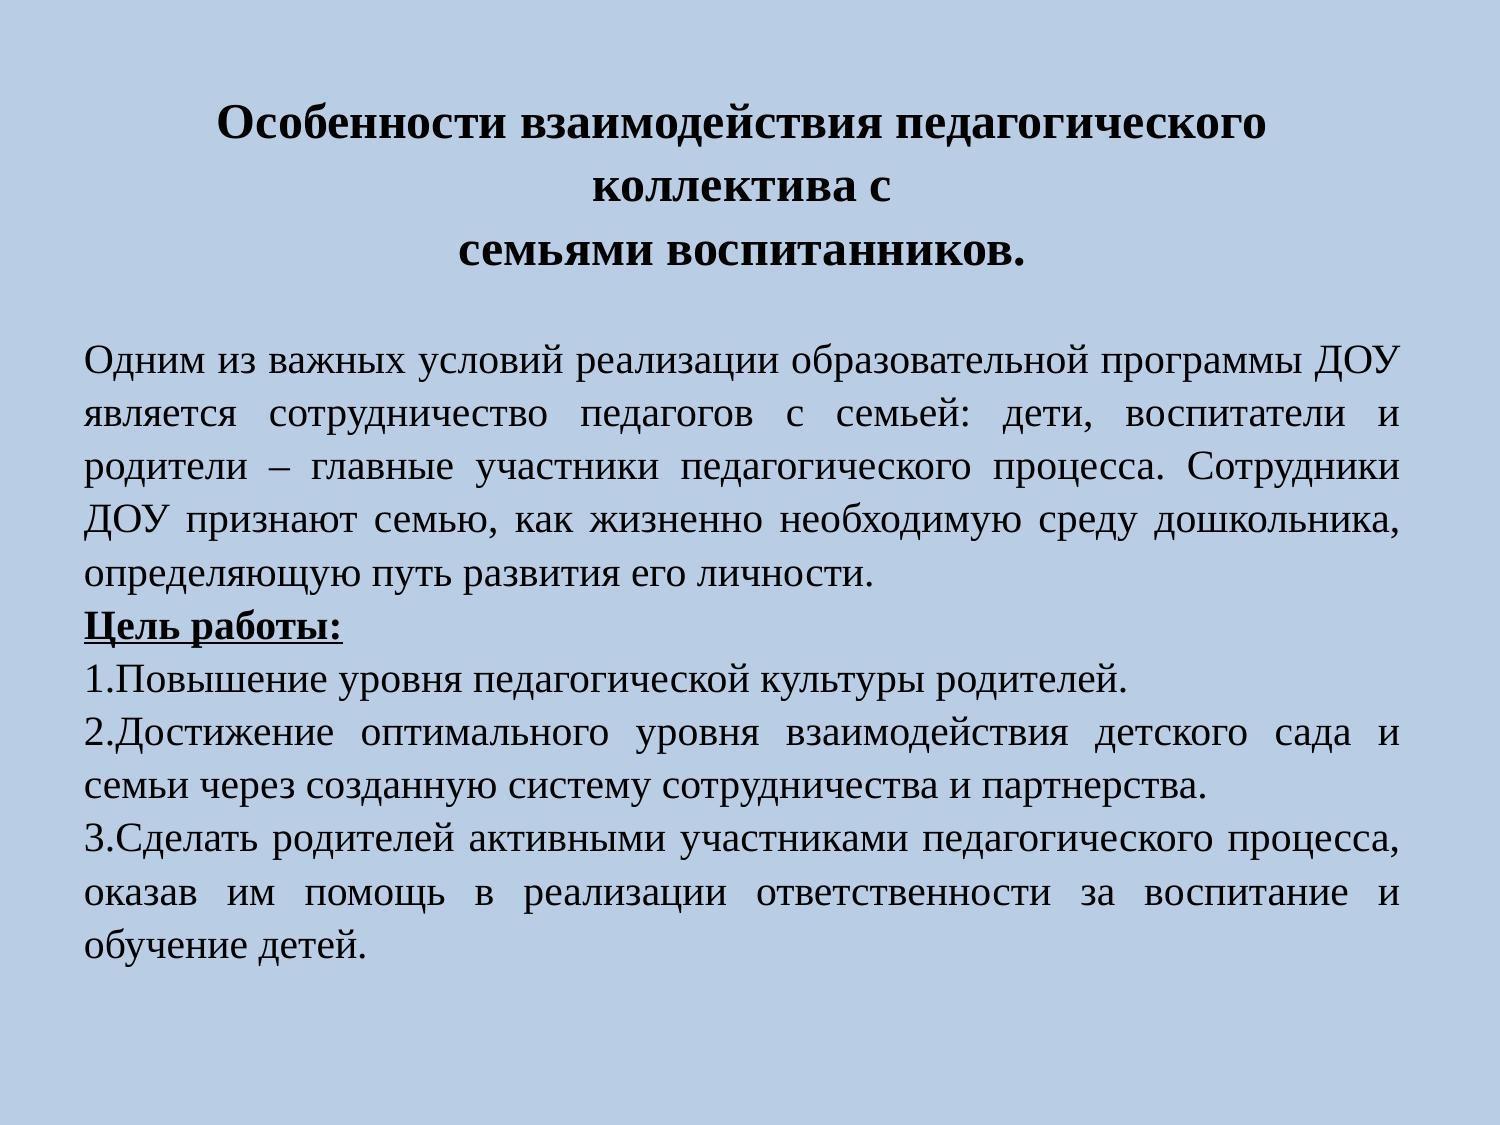

Особенности взаимодействия педагогического коллектива с
семьями воспитанников.
Одним из важных условий реализации образовательной программы ДОУ является сотрудничество педагогов с семьей: дети, воспитатели и родители – главные участники педагогического процесса. Сотрудники ДОУ признают семью, как жизненно необходимую среду дошкольника, определяющую путь развития его личности.
Цель работы:
1.Повышение уровня педагогической культуры родителей.
2.Достижение оптимального уровня взаимодействия детского сада и семьи через созданную систему сотрудничества и партнерства.
3.Сделать родителей активными участниками педагогического процесса, оказав им помощь в реализации ответственности за воспитание и обучение детей.